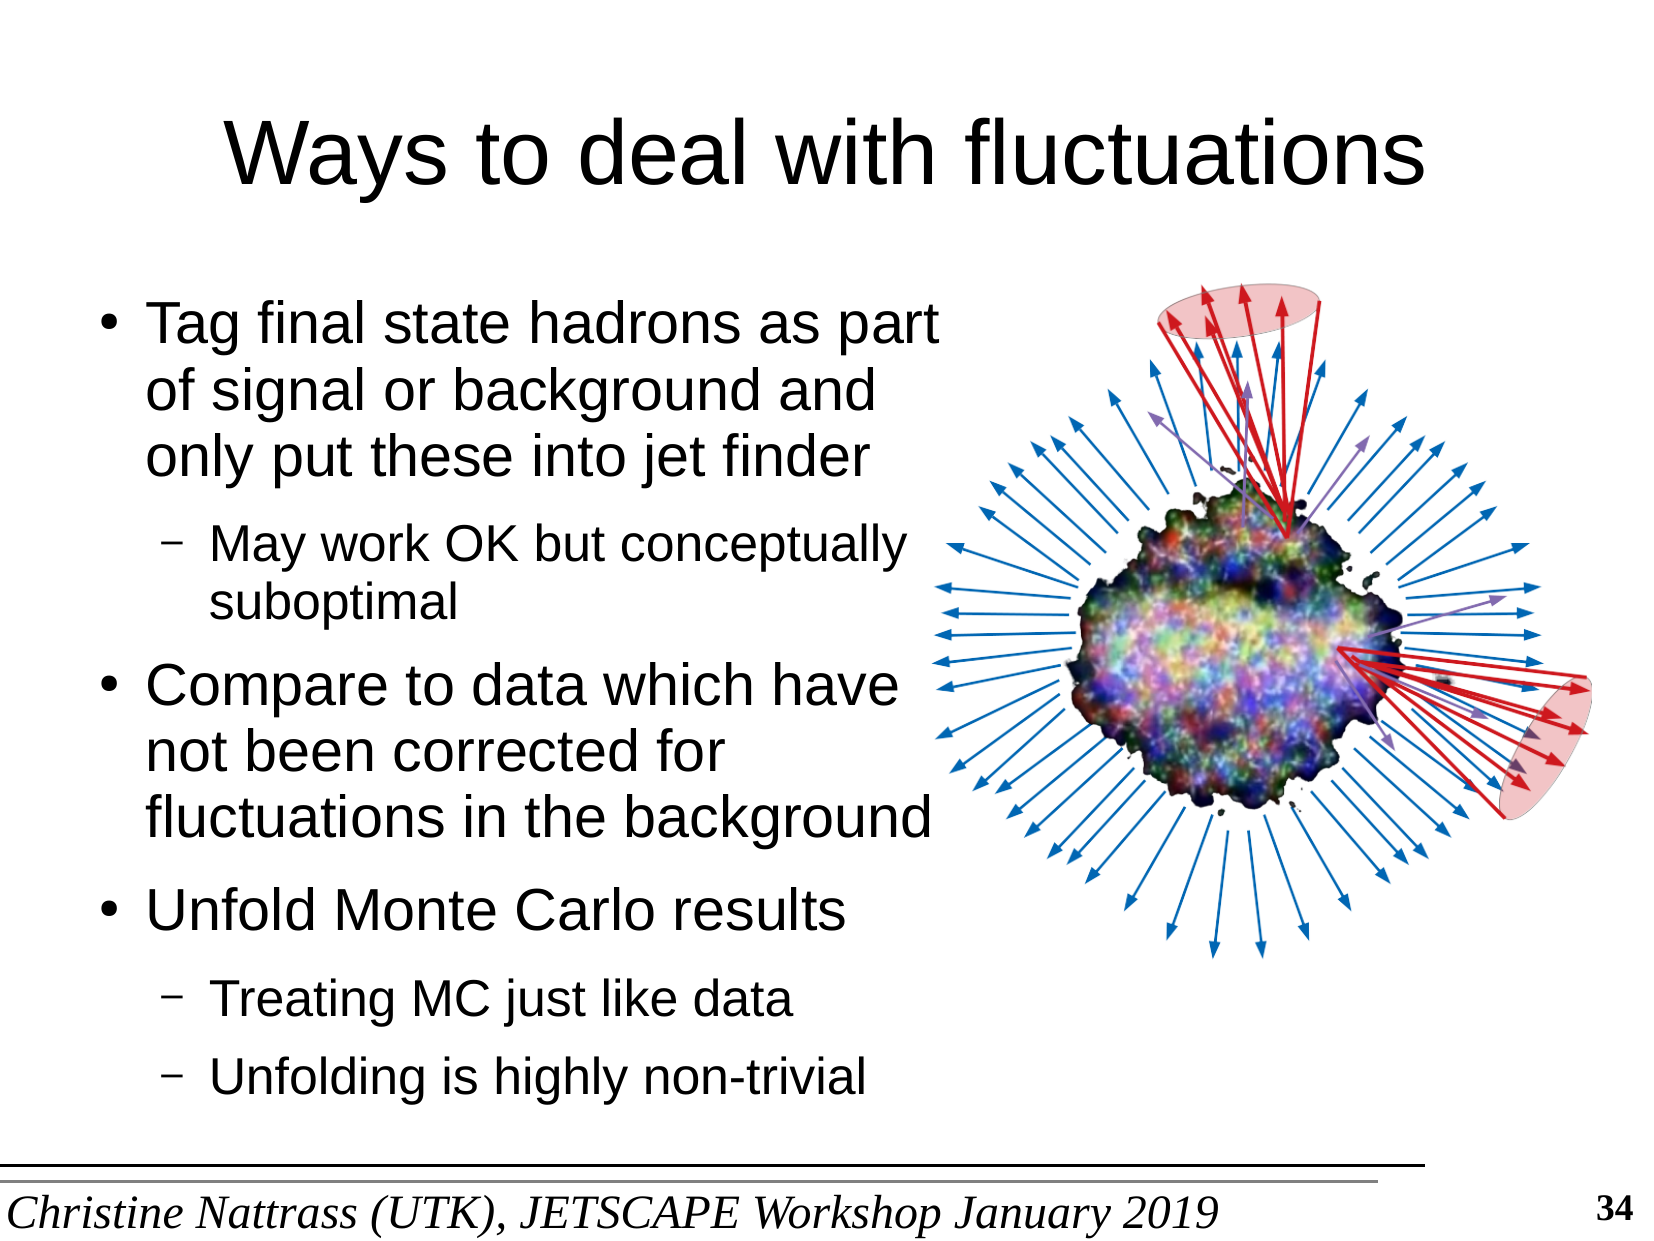

# Ways to deal with fluctuations
Tag final state hadrons as part of signal or background and only put these into jet finder
May work OK but conceptually suboptimal
Compare to data which have not been corrected for fluctuations in the background
Unfold Monte Carlo results
Treating MC just like data
Unfolding is highly non-trivial